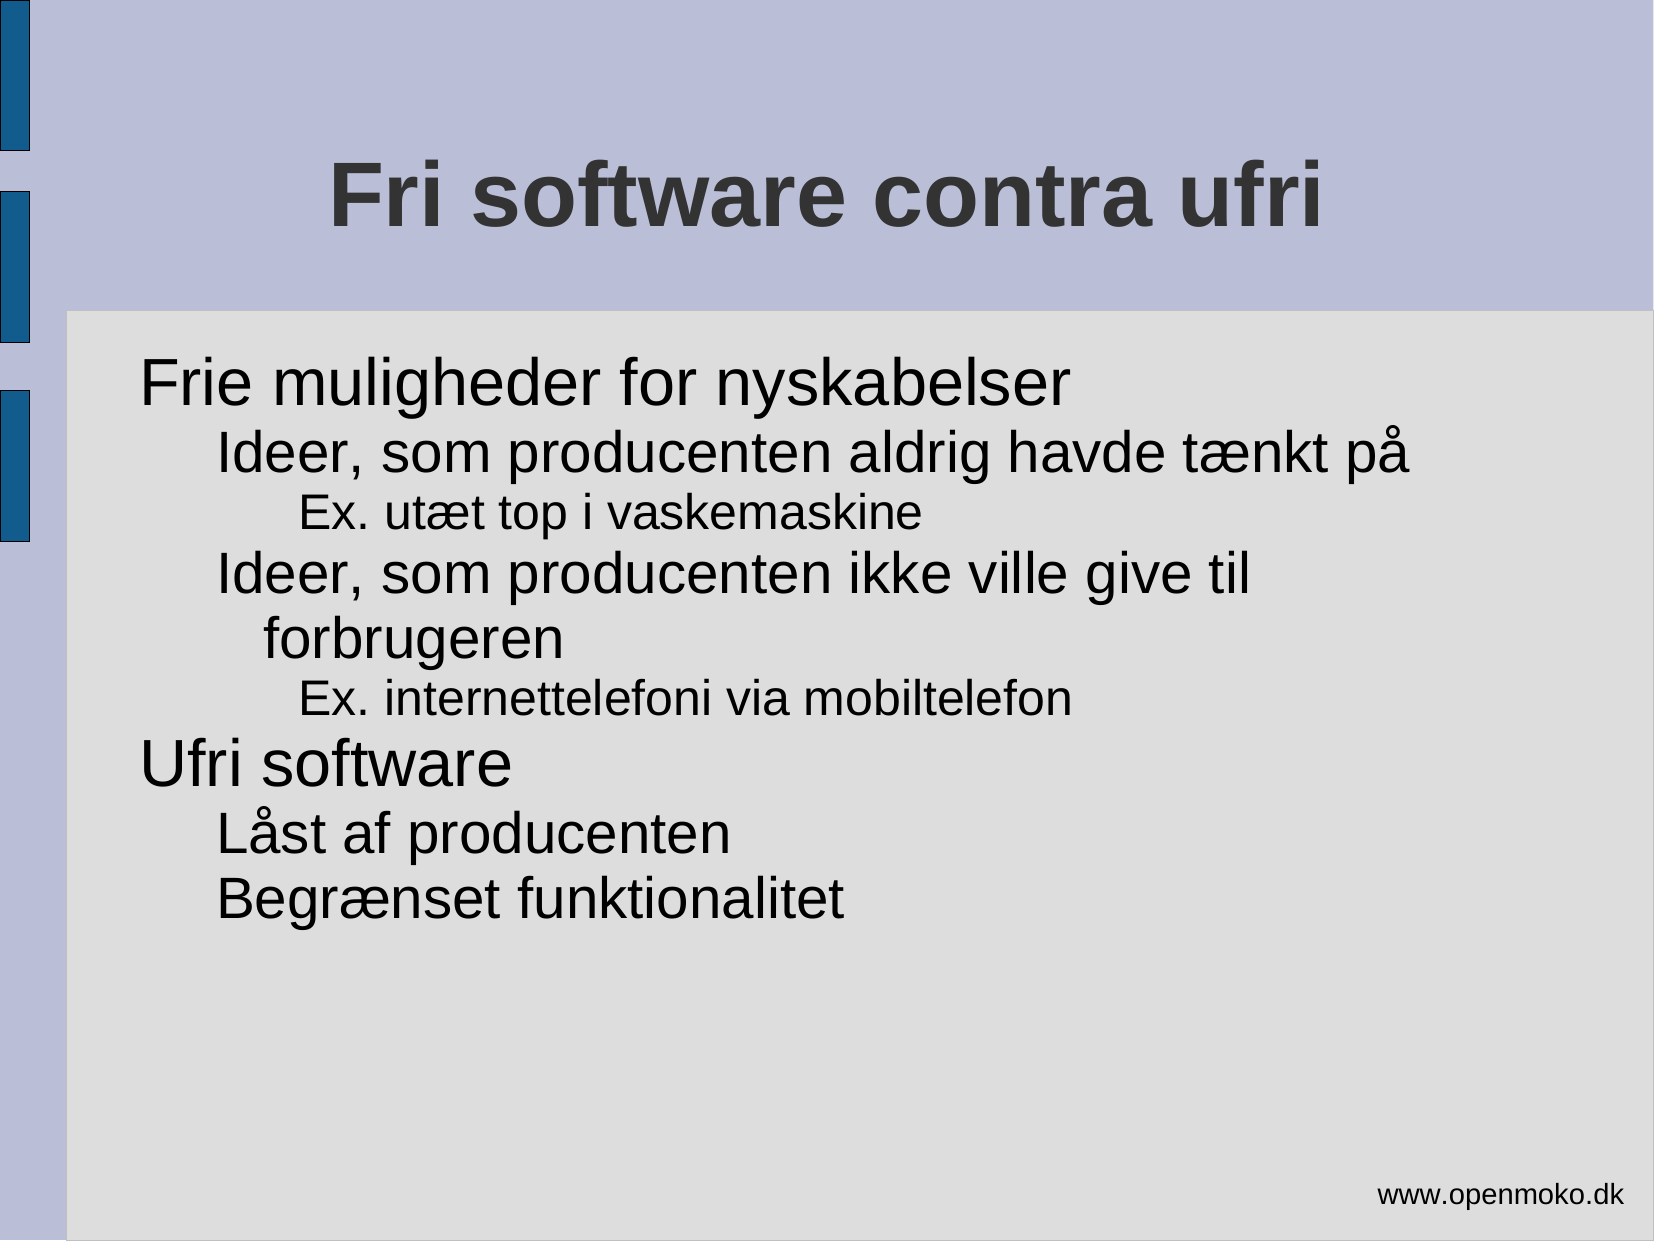

# Fri software contra ufri
Frie muligheder for nyskabelser
Ideer, som producenten aldrig havde tænkt på
Ex. utæt top i vaskemaskine
Ideer, som producenten ikke ville give til forbrugeren
Ex. internettelefoni via mobiltelefon
Ufri software
Låst af producenten
Begrænset funktionalitet